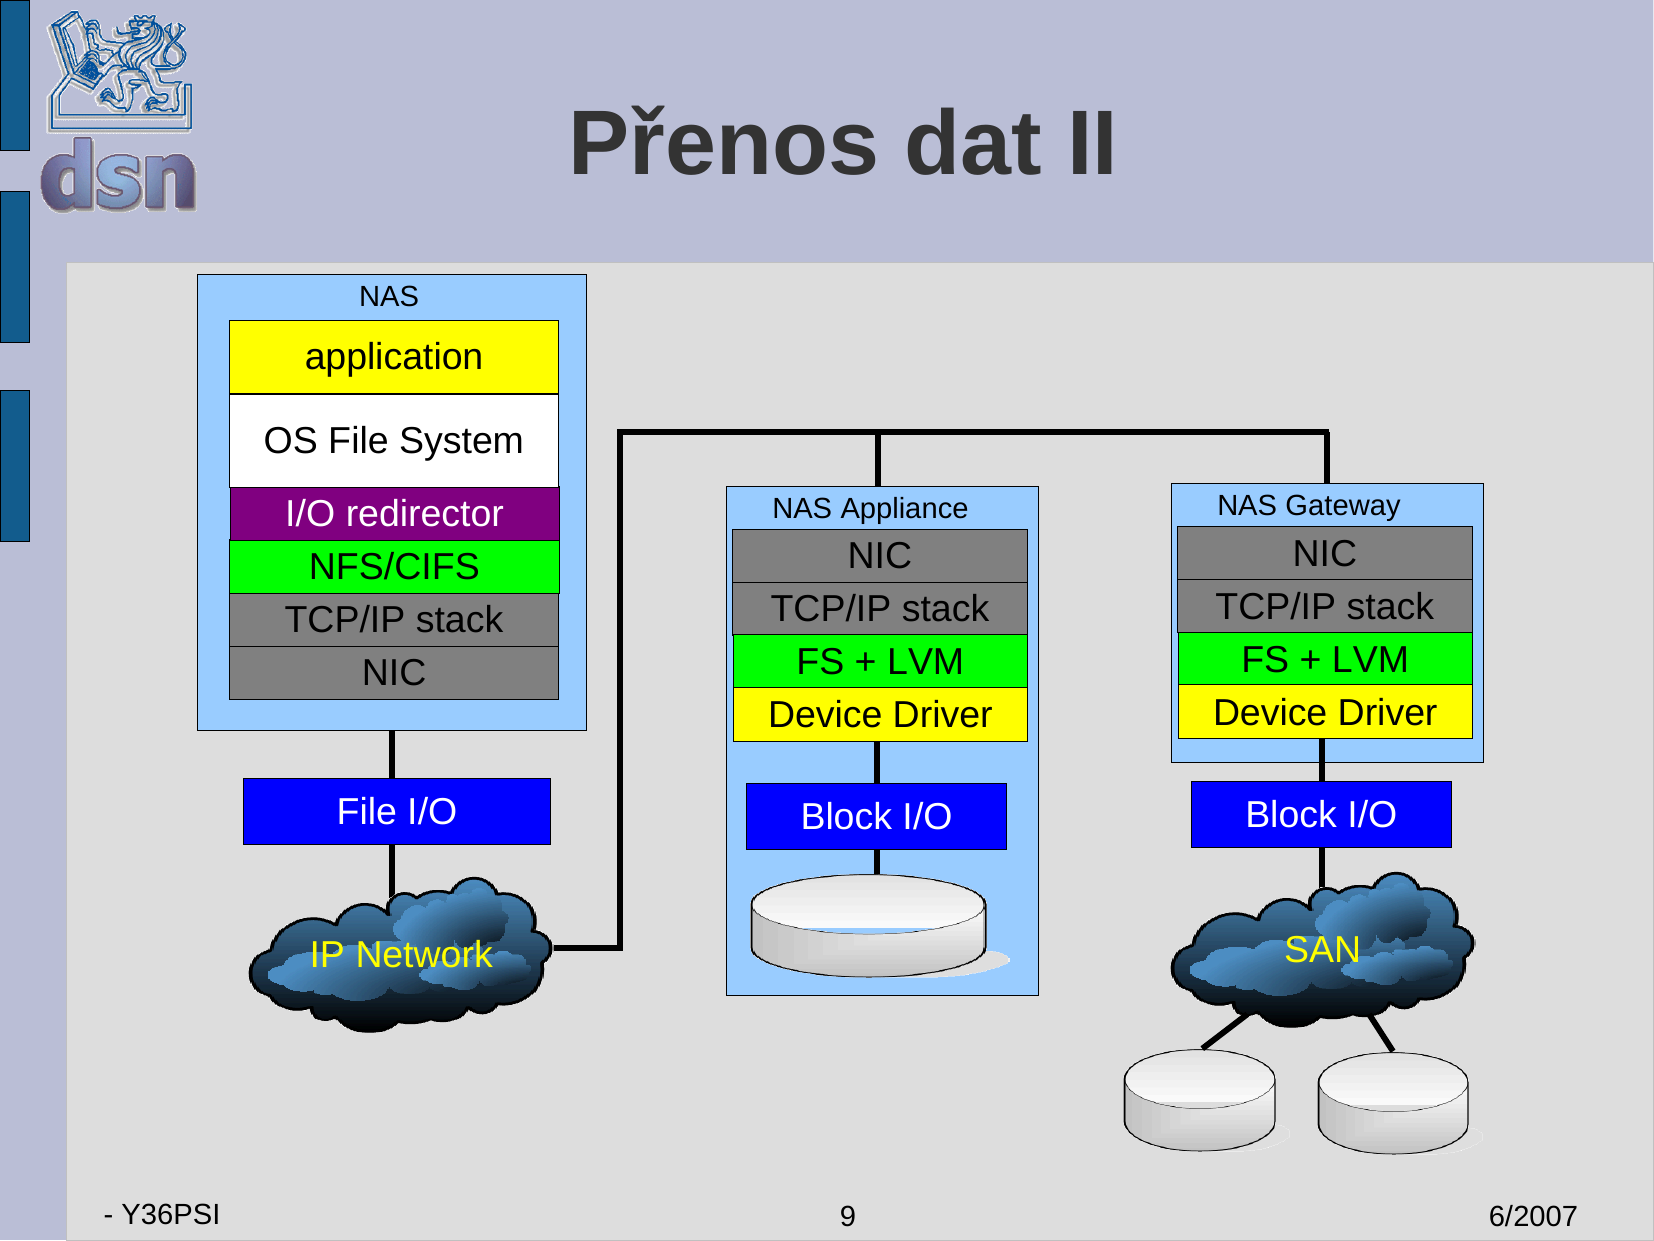

# Přenos dat II
NAS
application
OS File System
NAS Gateway
NAS Appliance
I/O redirector
NIC
NIC
NFS/CIFS
TCP/IP stack
TCP/IP stack
TCP/IP stack
FS + LVM
FS + LVM
NIC
Device Driver
Device Driver
File I/O
Block I/O
Block I/O
SAN
IP Network